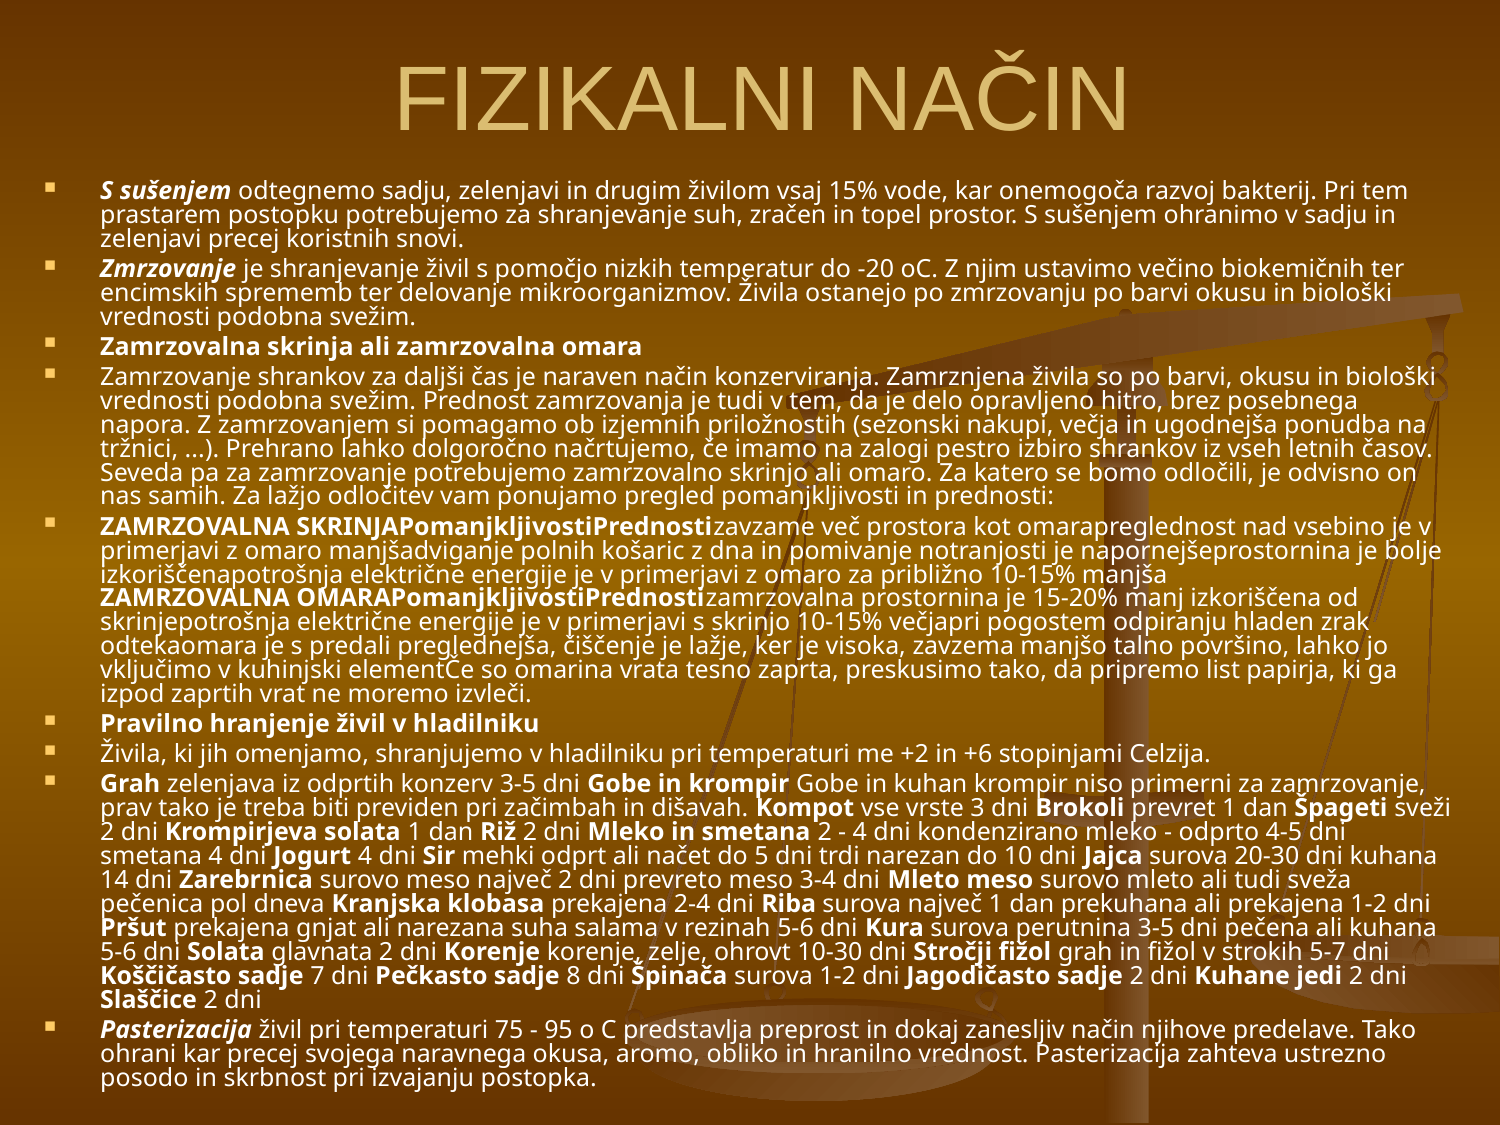

# FIZIKALNI NAČIN
S sušenjem odtegnemo sadju, zelenjavi in drugim živilom vsaj 15% vode, kar onemogoča razvoj bakterij. Pri tem prastarem postopku potrebujemo za shranjevanje suh, zračen in topel prostor. S sušenjem ohranimo v sadju in zelenjavi precej koristnih snovi.
Zmrzovanje je shranjevanje živil s pomočjo nizkih temperatur do -20 oC. Z njim ustavimo večino biokemičnih ter encimskih sprememb ter delovanje mikroorganizmov. Živila ostanejo po zmrzovanju po barvi okusu in biološki vrednosti podobna svežim.
Zamrzovalna skrinja ali zamrzovalna omara
Zamrzovanje shrankov za daljši čas je naraven način konzerviranja. Zamrznjena živila so po barvi, okusu in biološki vrednosti podobna svežim. Prednost zamrzovanja je tudi v tem, da je delo opravljeno hitro, brez posebnega napora. Z zamrzovanjem si pomagamo ob izjemnih priložnostih (sezonski nakupi, večja in ugodnejša ponudba na tržnici, ...). Prehrano lahko dolgoročno načrtujemo, če imamo na zalogi pestro izbiro shrankov iz vseh letnih časov. Seveda pa za zamrzovanje potrebujemo zamrzovalno skrinjo ali omaro. Za katero se bomo odločili, je odvisno on nas samih. Za lažjo odločitev vam ponujamo pregled pomanjkljivosti in prednosti:
ZAMRZOVALNA SKRINJAPomanjkljivostiPrednostizavzame več prostora kot omarapreglednost nad vsebino je v primerjavi z omaro manjšadviganje polnih košaric z dna in pomivanje notranjosti je napornejšeprostornina je bolje izkoriščenapotrošnja električne energije je v primerjavi z omaro za približno 10-15% manjša
ZAMRZOVALNA OMARAPomanjkljivostiPrednostizamrzovalna prostornina je 15-20% manj izkoriščena od skrinjepotrošnja električne energije je v primerjavi s skrinjo 10-15% večjapri pogostem odpiranju hladen zrak odtekaomara je s predali preglednejša, čiščenje je lažje, ker je visoka, zavzema manjšo talno površino, lahko jo vključimo v kuhinjski elementČe so omarina vrata tesno zaprta, preskusimo tako, da pripremo list papirja, ki ga izpod zaprtih vrat ne moremo izvleči.
Pravilno hranjenje živil v hladilniku
Živila, ki jih omenjamo, shranjujemo v hladilniku pri temperaturi me +2 in +6 stopinjami Celzija.
Grah zelenjava iz odprtih konzerv 3-5 dni Gobe in krompir Gobe in kuhan krompir niso primerni za zamrzovanje, prav tako je treba biti previden pri začimbah in dišavah. Kompot vse vrste 3 dni Brokoli prevret 1 dan Špageti sveži 2 dni Krompirjeva solata 1 dan Riž 2 dni Mleko in smetana 2 - 4 dni kondenzirano mleko - odprto 4-5 dni smetana 4 dni Jogurt 4 dni Sir mehki odprt ali načet do 5 dni trdi narezan do 10 dni Jajca surova 20-30 dni kuhana 14 dni Zarebrnica surovo meso največ 2 dni prevreto meso 3-4 dni Mleto meso surovo mleto ali tudi sveža pečenica pol dneva Kranjska klobasa prekajena 2-4 dni Riba surova največ 1 dan prekuhana ali prekajena 1-2 dni Pršut prekajena gnjat ali narezana suha salama v rezinah 5-6 dni Kura surova perutnina 3-5 dni pečena ali kuhana 5-6 dni Solata glavnata 2 dni Korenje korenje, zelje, ohrovt 10-30 dni Stročji fižol grah in fižol v strokih 5-7 dni Koščičasto sadje 7 dni Pečkasto sadje 8 dni Špinača surova 1-2 dni Jagodičasto sadje 2 dni Kuhane jedi 2 dni Slaščice 2 dni
Pasterizacija živil pri temperaturi 75 - 95 o C predstavlja preprost in dokaj zanesljiv način njihove predelave. Tako ohrani kar precej svojega naravnega okusa, aromo, obliko in hranilno vrednost. Pasterizacija zahteva ustrezno posodo in skrbnost pri izvajanju postopka.